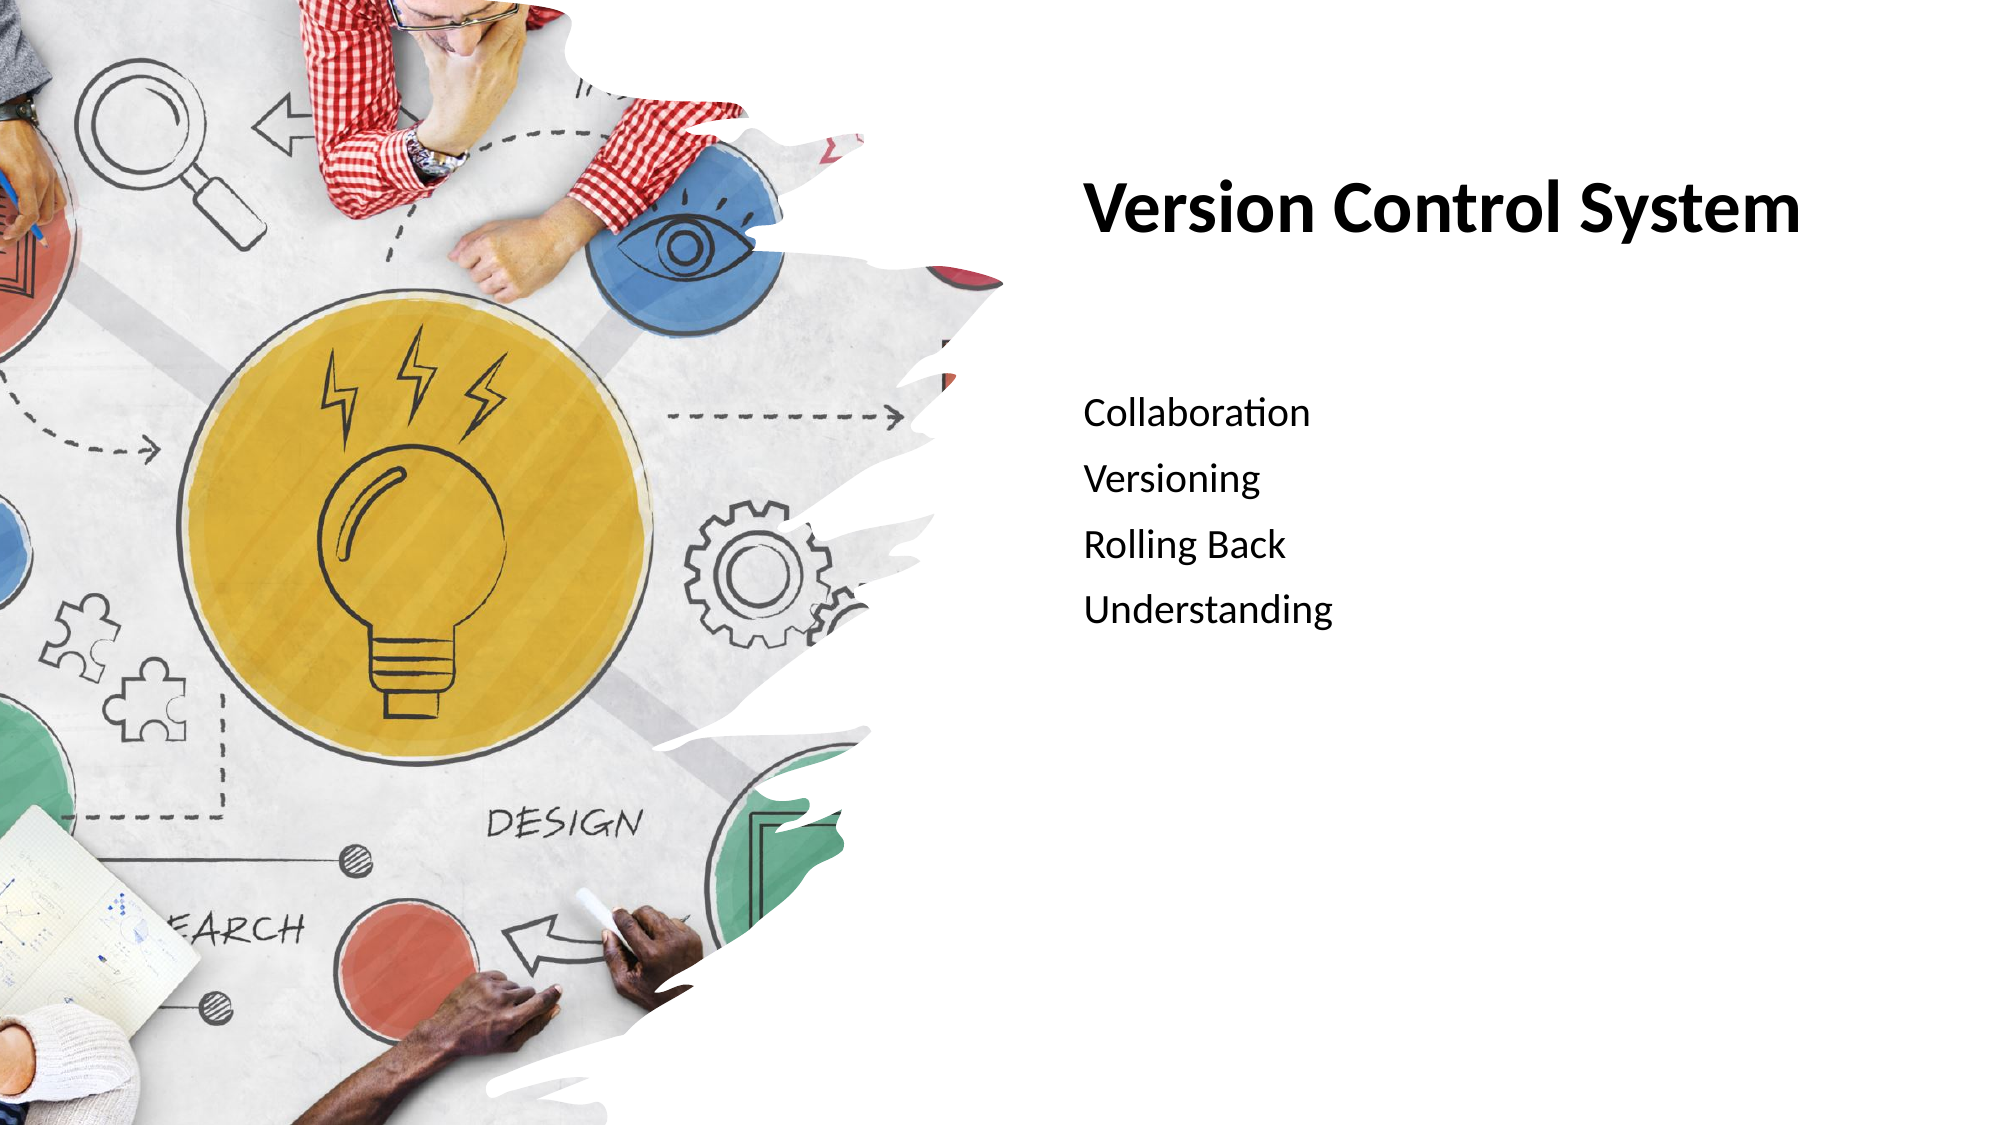

# Version Control System
Collaboration
Versioning
Rolling Back
Understanding